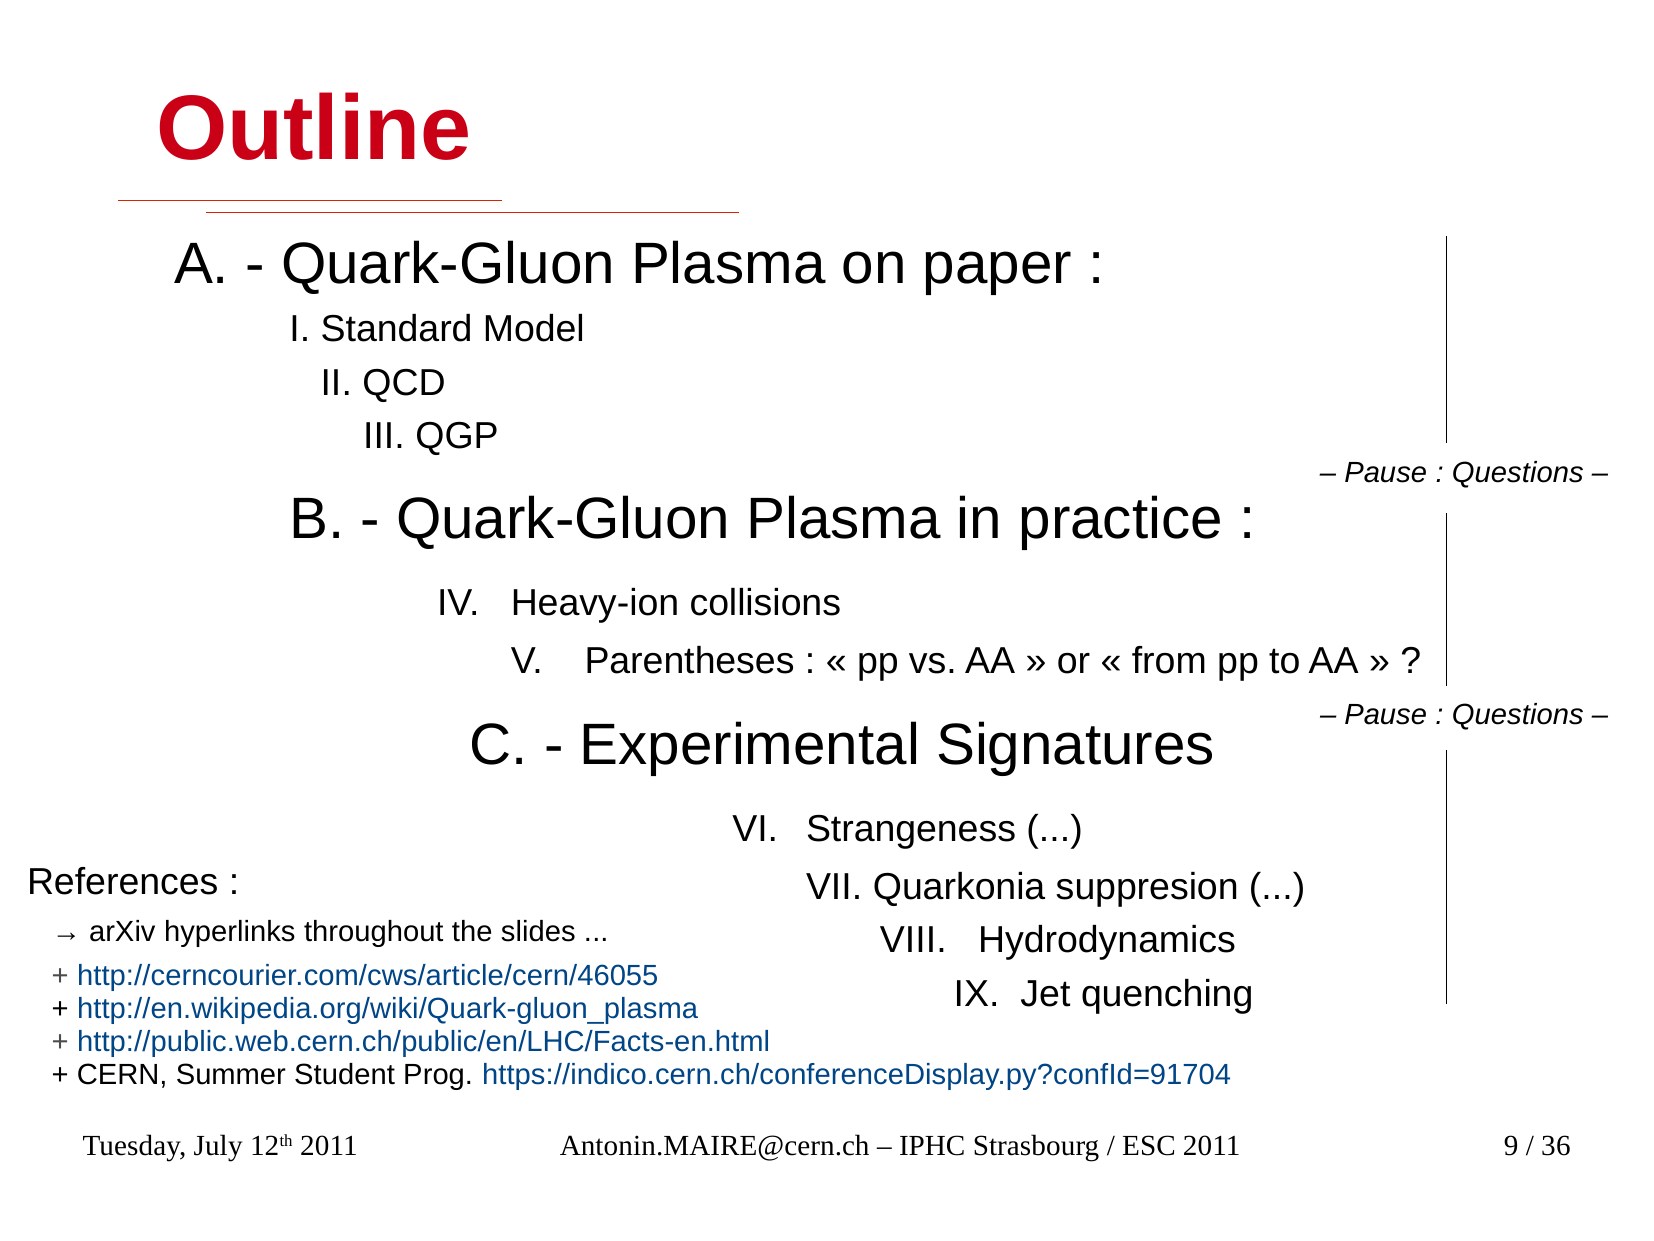

# Outline
 A. - Quark-Gluon Plasma on paper :
 		I. Standard Model
 	 II. QCD
 			III. QGP
 		B. - Quark-Gluon Plasma in practice :
 				IV. 	Heavy-ion collisions
 					V.	Parentheses : « pp vs. AA » or « from pp to AA » ?
 				 C. - Experimental Signatures
 								VI.	Strangeness (...)
 									VII. Quarkonia suppresion (...)
 										VIII. Hydrodynamics
 											IX. Jet quenching
– Pause : Questions –
– Pause : Questions –
References :
 → arXiv hyperlinks throughout the slides ...
 + http://cerncourier.com/cws/article/cern/46055
 + http://en.wikipedia.org/wiki/Quark-gluon_plasma
 + http://public.web.cern.ch/public/en/LHC/Facts-en.html
 + CERN, Summer Student Prog. https://indico.cern.ch/conferenceDisplay.py?confId=91704
Mon, March 31st, 2008
Antonin Maire - IPHC Strasbourg / AliceWeek Apr. 08
9